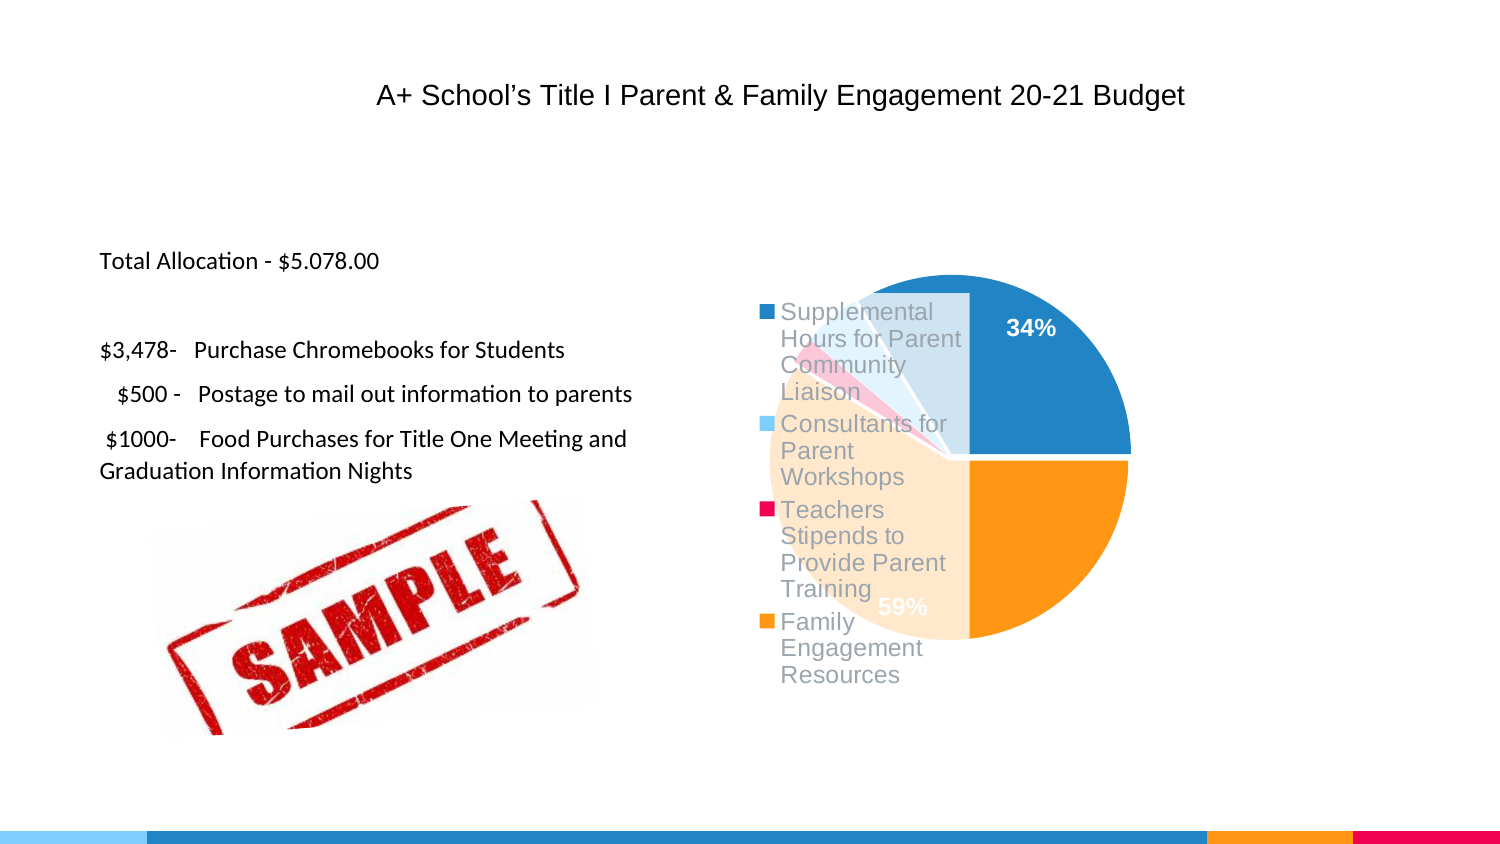

A+ School’s Title I Parent & Family Engagement 20-21 Budget
### Chart
| Category | A |
|---|---|
| Supplemental Hours for Parent Community Liaison | 3270.21 |
| Consultants for Parent Workshops | 500.0 |
| Teachers Stipends to Provide Parent Training | 232.24 |
| Family Engagement Resources | 5694.55 |Total Allocation - $5.078.00
$3,478- Purchase Chromebooks for Students
 $500 - Postage to mail out information to parents
 $1000- Food Purchases for Title One Meeting and Graduation Information Nights